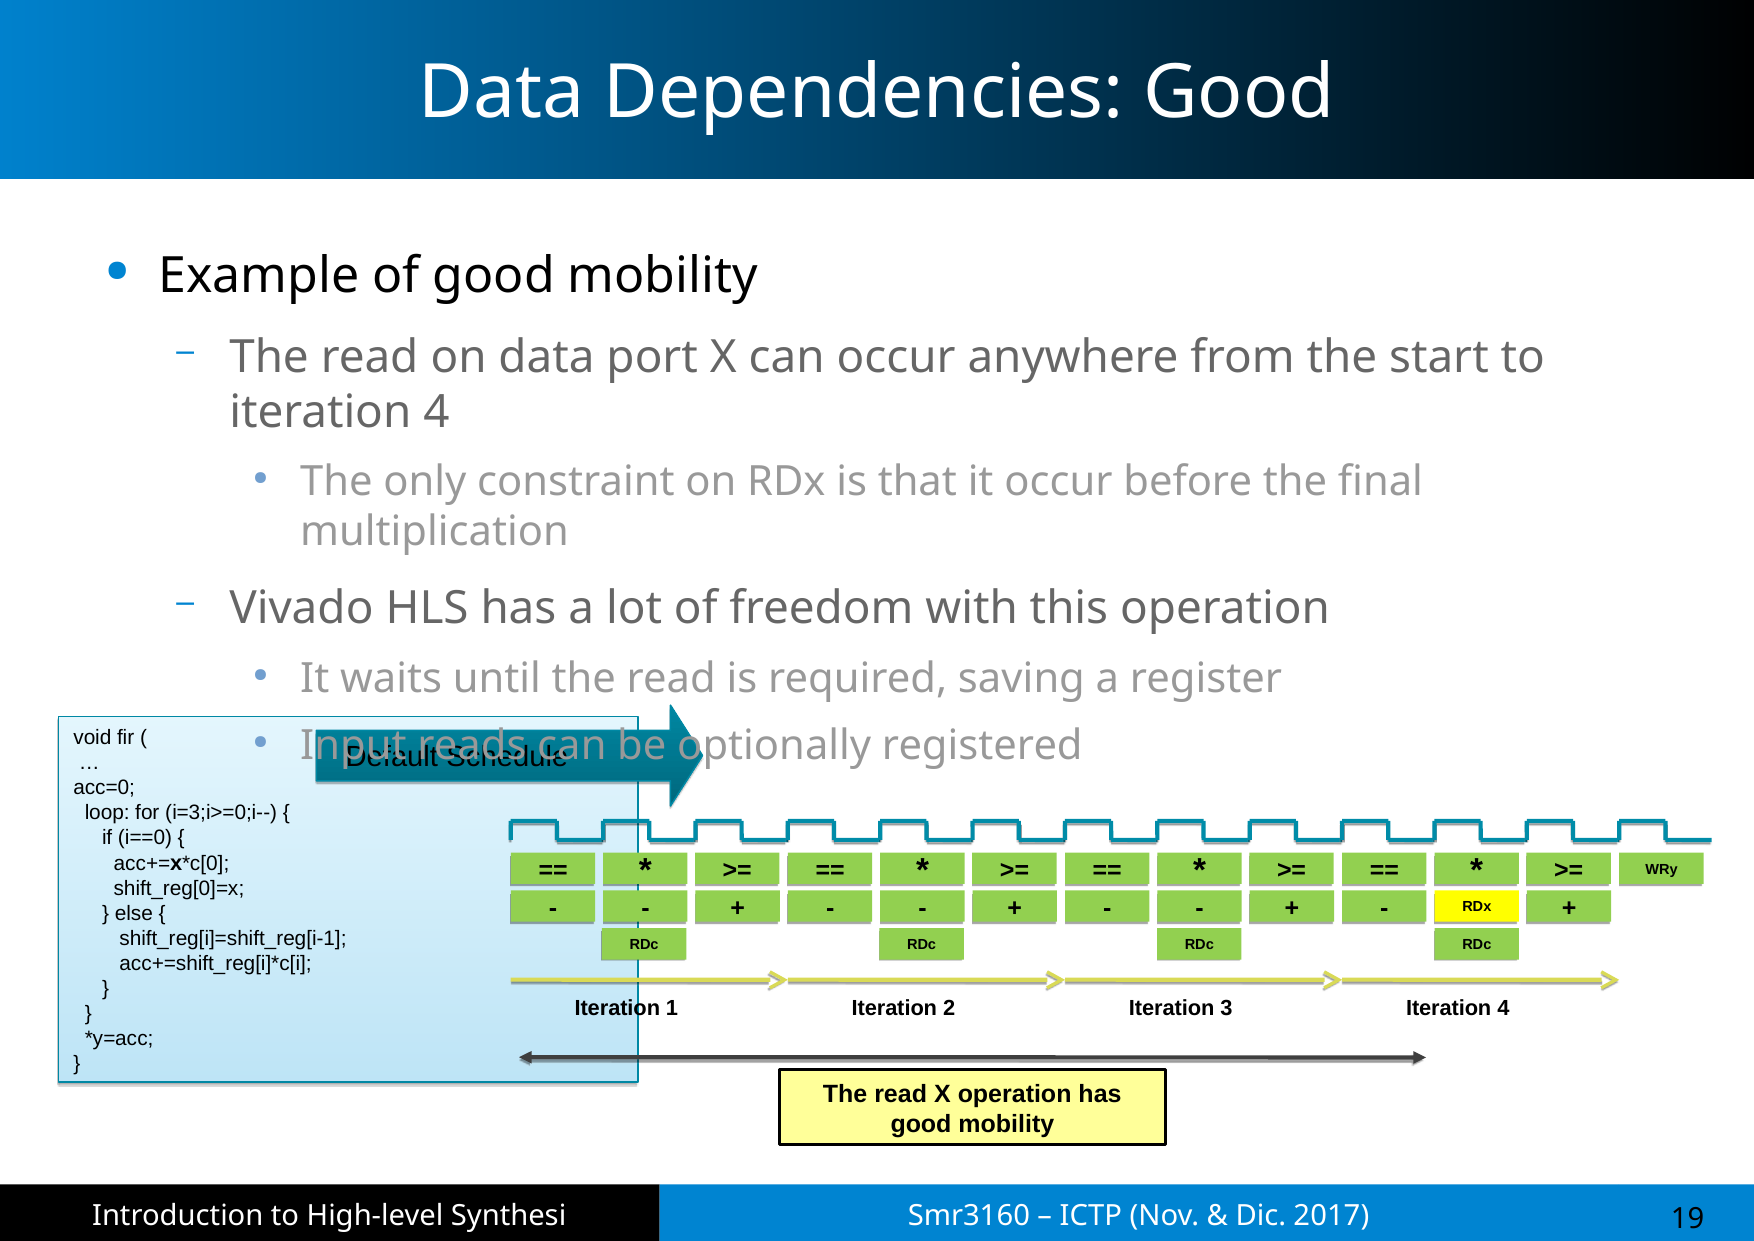

# Data Dependencies: Good
Example of good mobility
The read on data port X can occur anywhere from the start to iteration 4
The only constraint on RDx is that it occur before the final multiplication
Vivado HLS has a lot of freedom with this operation
It waits until the read is required, saving a register
Input reads can be optionally registered
void fir (
 …
acc=0;
 loop: for (i=3;i>=0;i--) {
 if (i==0) {
 acc+=x*c[0];
 shift_reg[0]=x;
 } else {
 shift_reg[i]=shift_reg[i-1];
 acc+=shift_reg[i]*c[i];
 }
 }
 *y=acc;
}
Default Schedule
==
*
>=
==
*
>=
==
*
>=
==
*
>=
WRy
-
-
+
-
-
+
-
-
+
-
RDx
+
RDc
RDc
RDc
RDc
Iteration 1
Iteration 2
Iteration 3
Iteration 4
The read X operation has good mobility
19